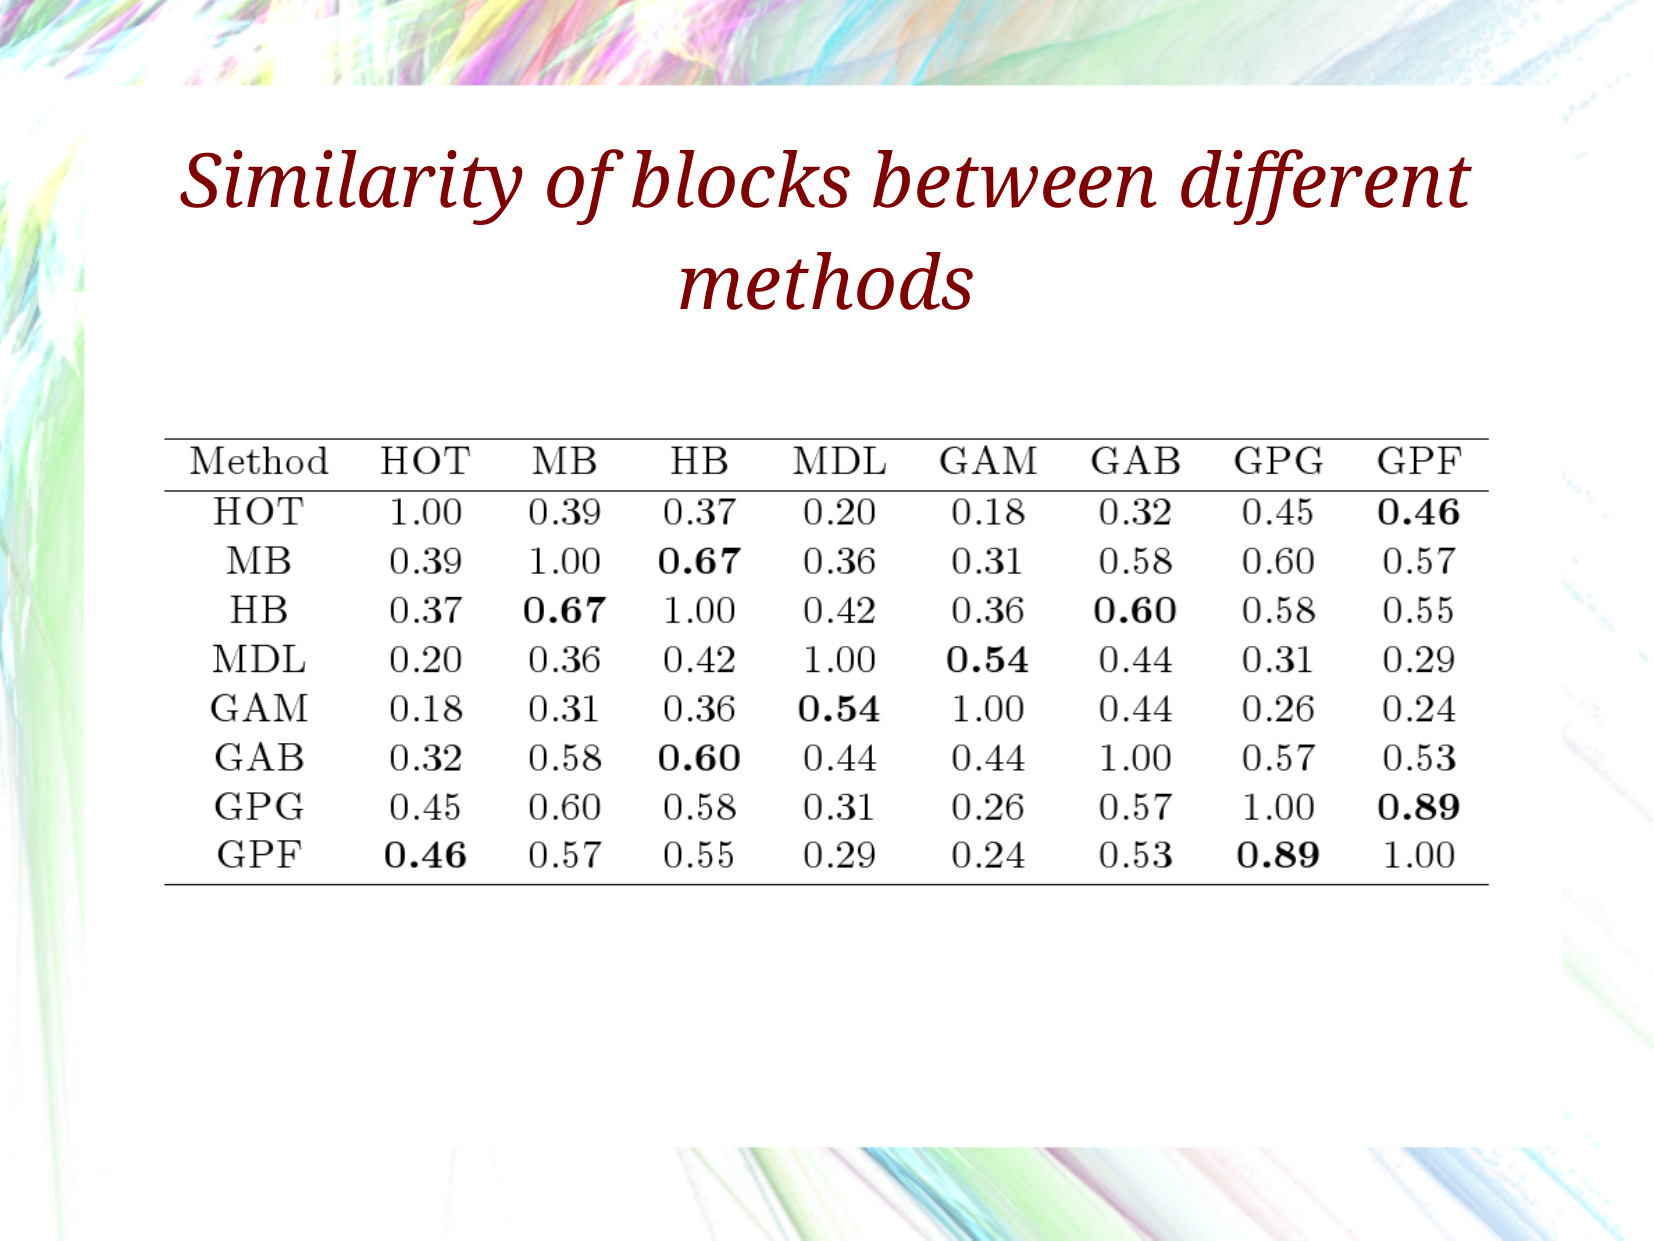

# Similarity of blocks between different methods